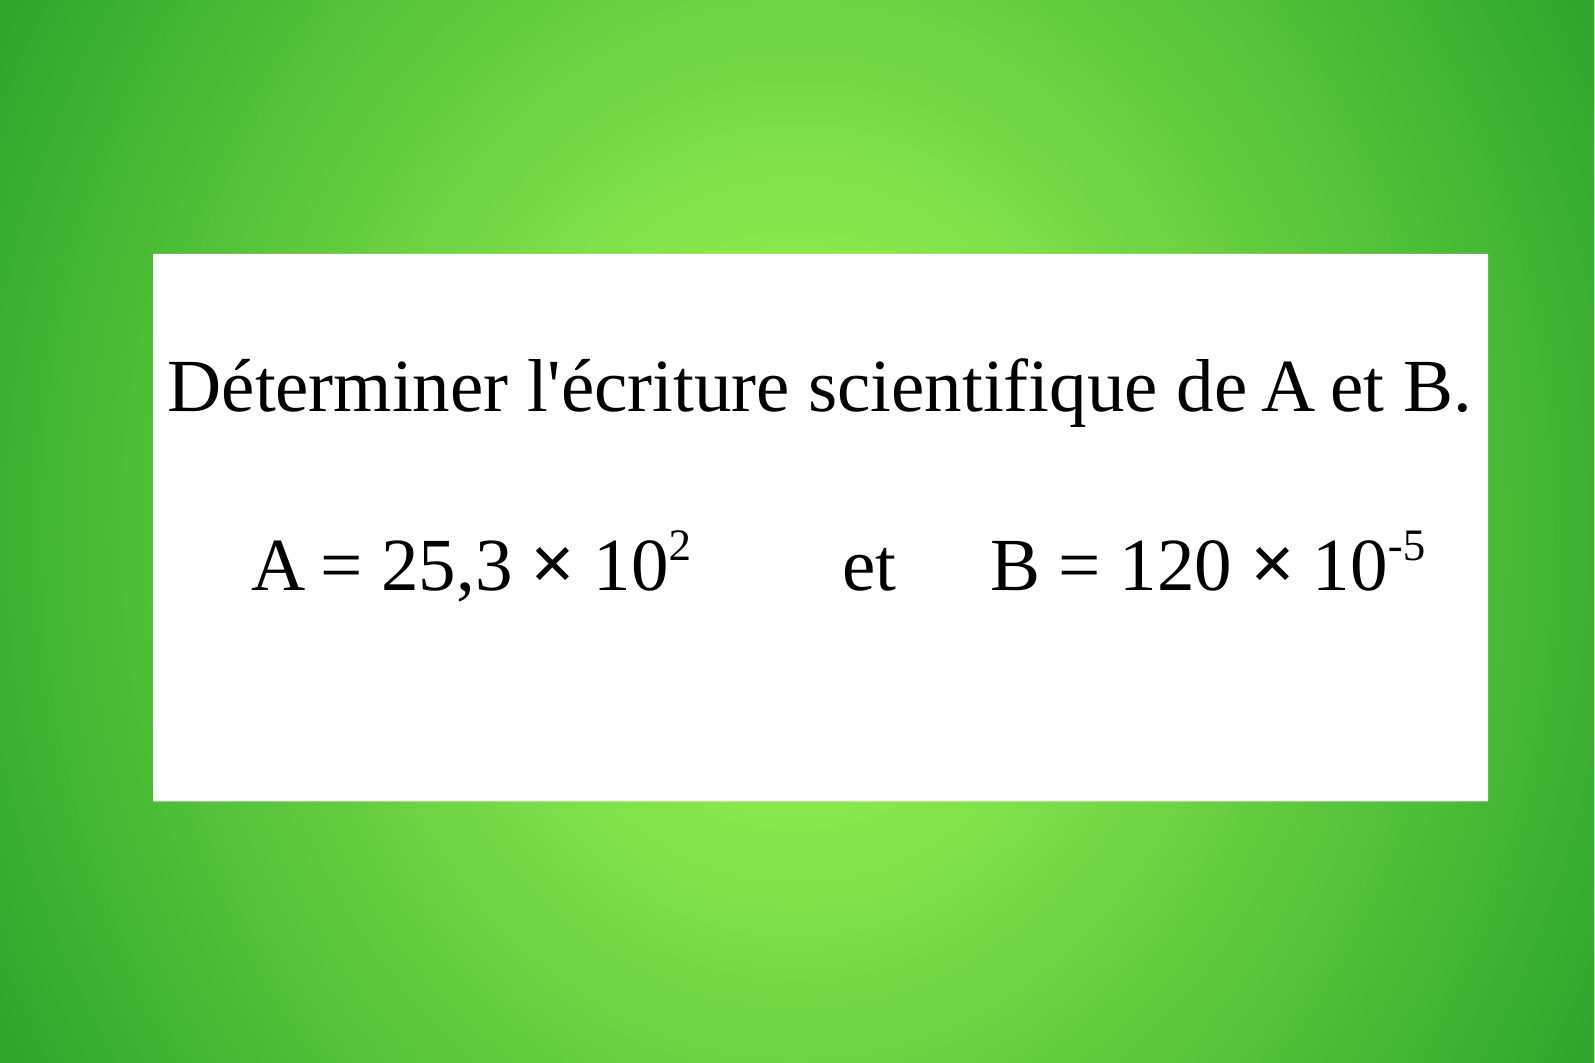

Déterminer l'écriture scientifique de A et B.
	A = 25,3 × 102 		et 		B = 120 × 10-5